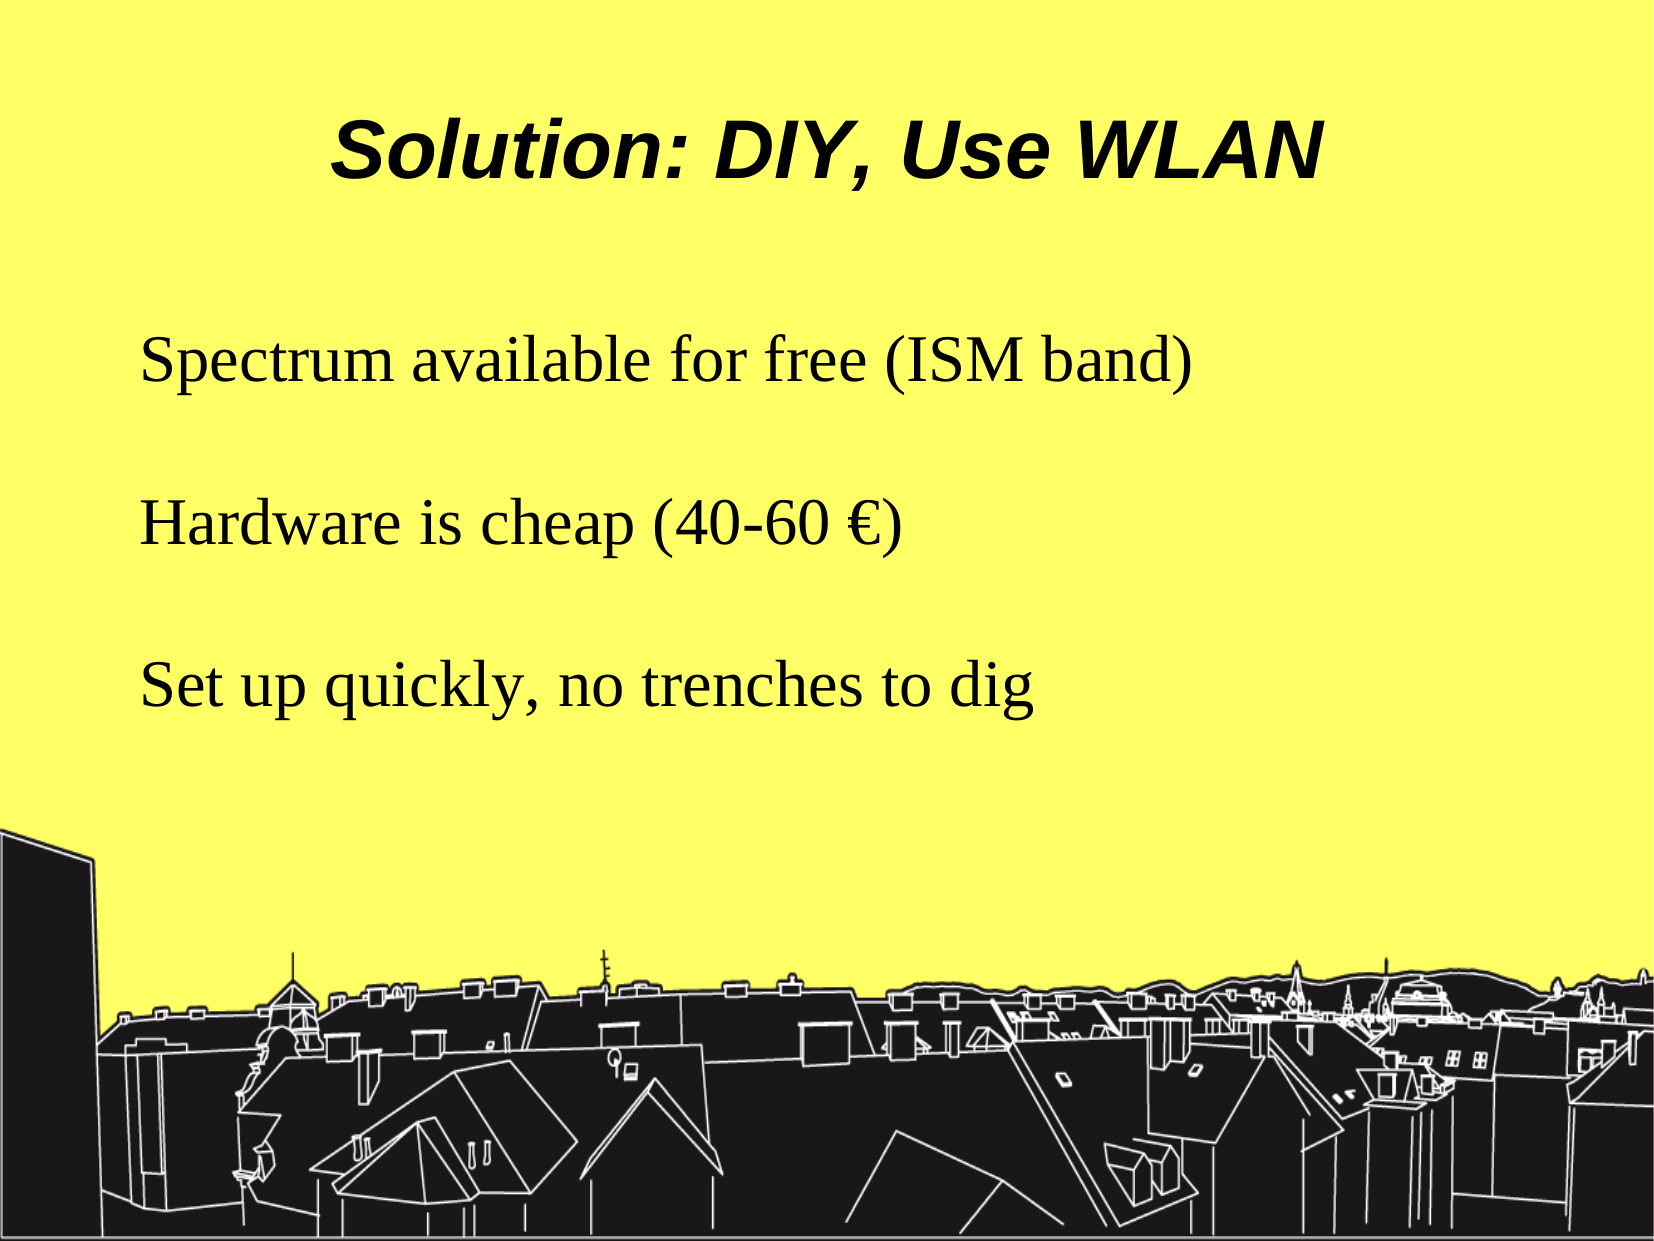

# Solution: DIY, Use WLAN
Spectrum available for free (ISM band)
Hardware is cheap (40-60 €)
Set up quickly, no trenches to dig